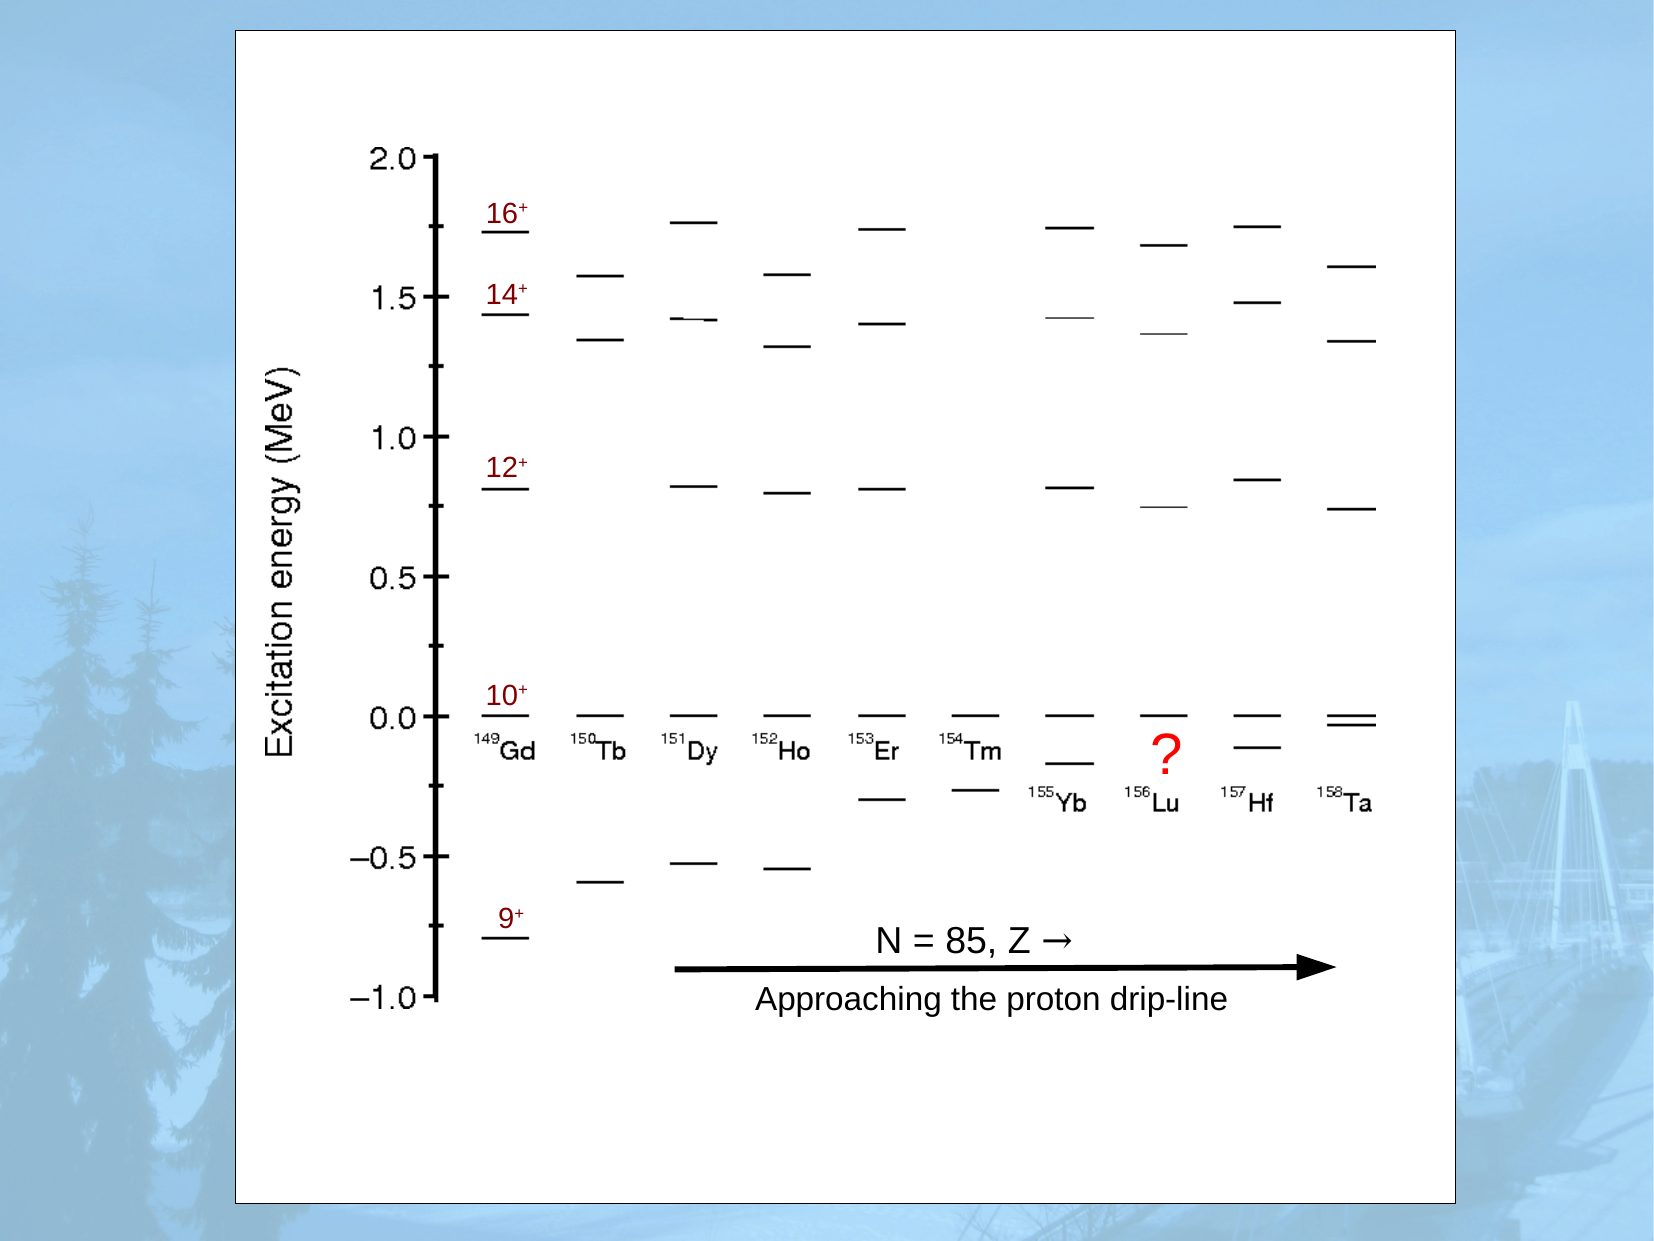

16+
14+
12+
10+
9+
N = 85, Z →
Approaching the proton drip-line
?